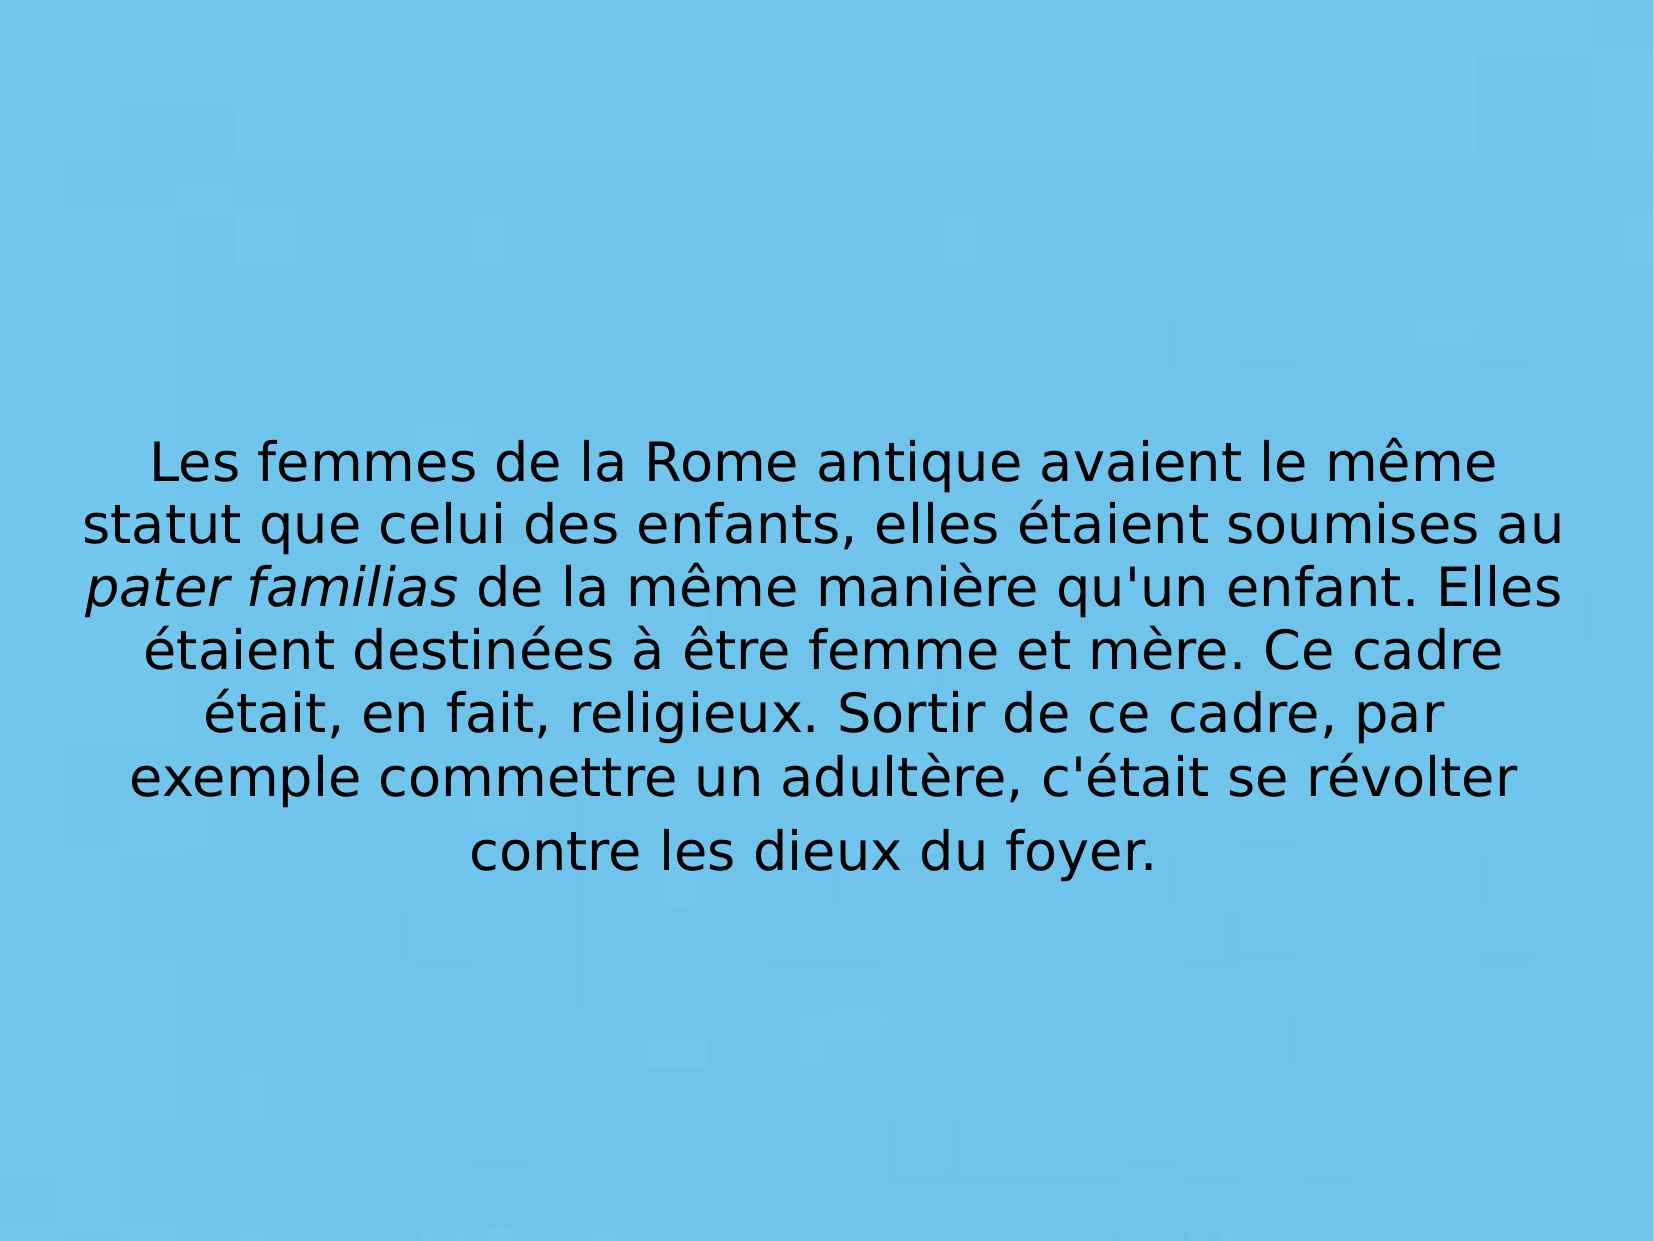

# Les femmes de la Rome antique avaient le même statut que celui des enfants, elles étaient soumises au pater familias de la même manière qu'un enfant. Elles étaient destinées à être femme et mère. Ce cadre était, en fait, religieux. Sortir de ce cadre, par exemple commettre un adultère, c'était se révolter contre les dieux du foyer.